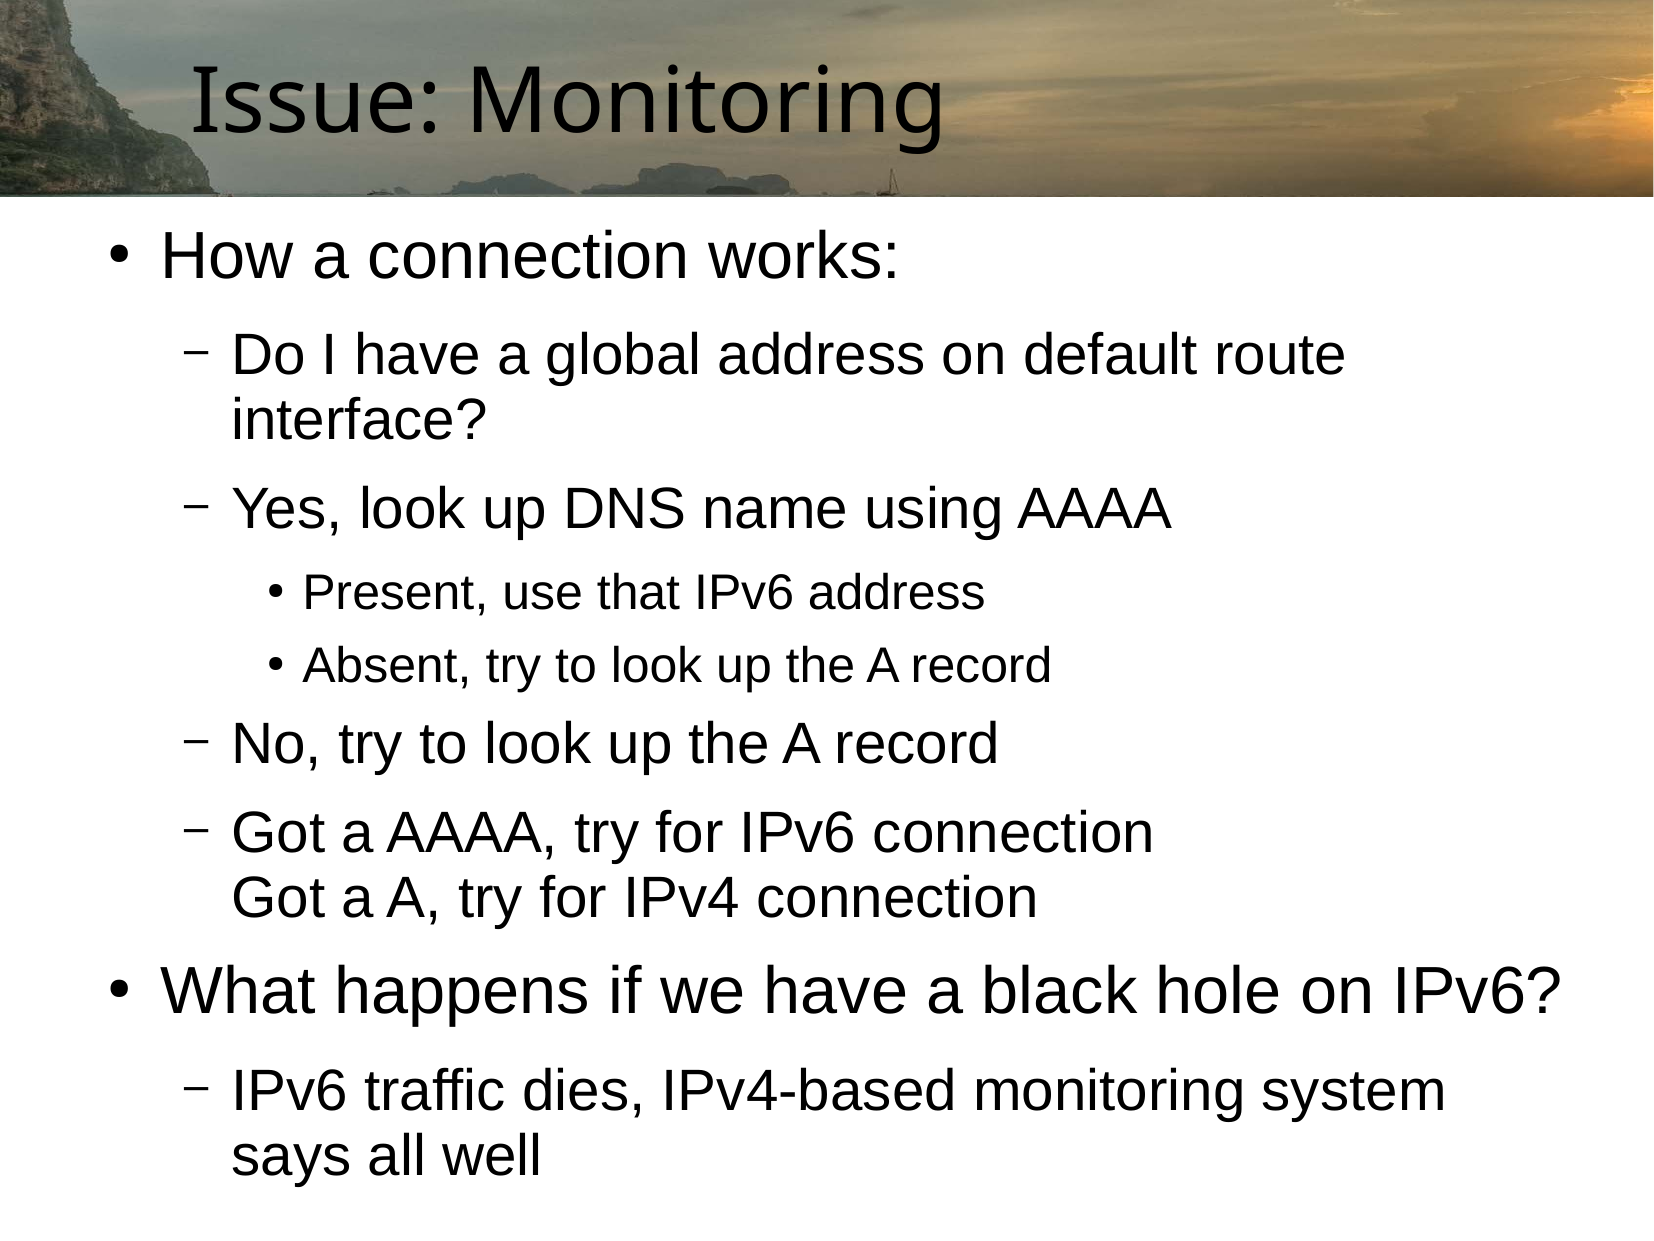

# Issue: Monitoring
How a connection works:
Do I have a global address on default route interface?
Yes, look up DNS name using AAAA
Present, use that IPv6 address
Absent, try to look up the A record
No, try to look up the A record
Got a AAAA, try for IPv6 connection
Got a A, try for IPv4 connection
What happens if we have a black hole on IPv6?
IPv6 traffic dies, IPv4-based monitoring system says all well